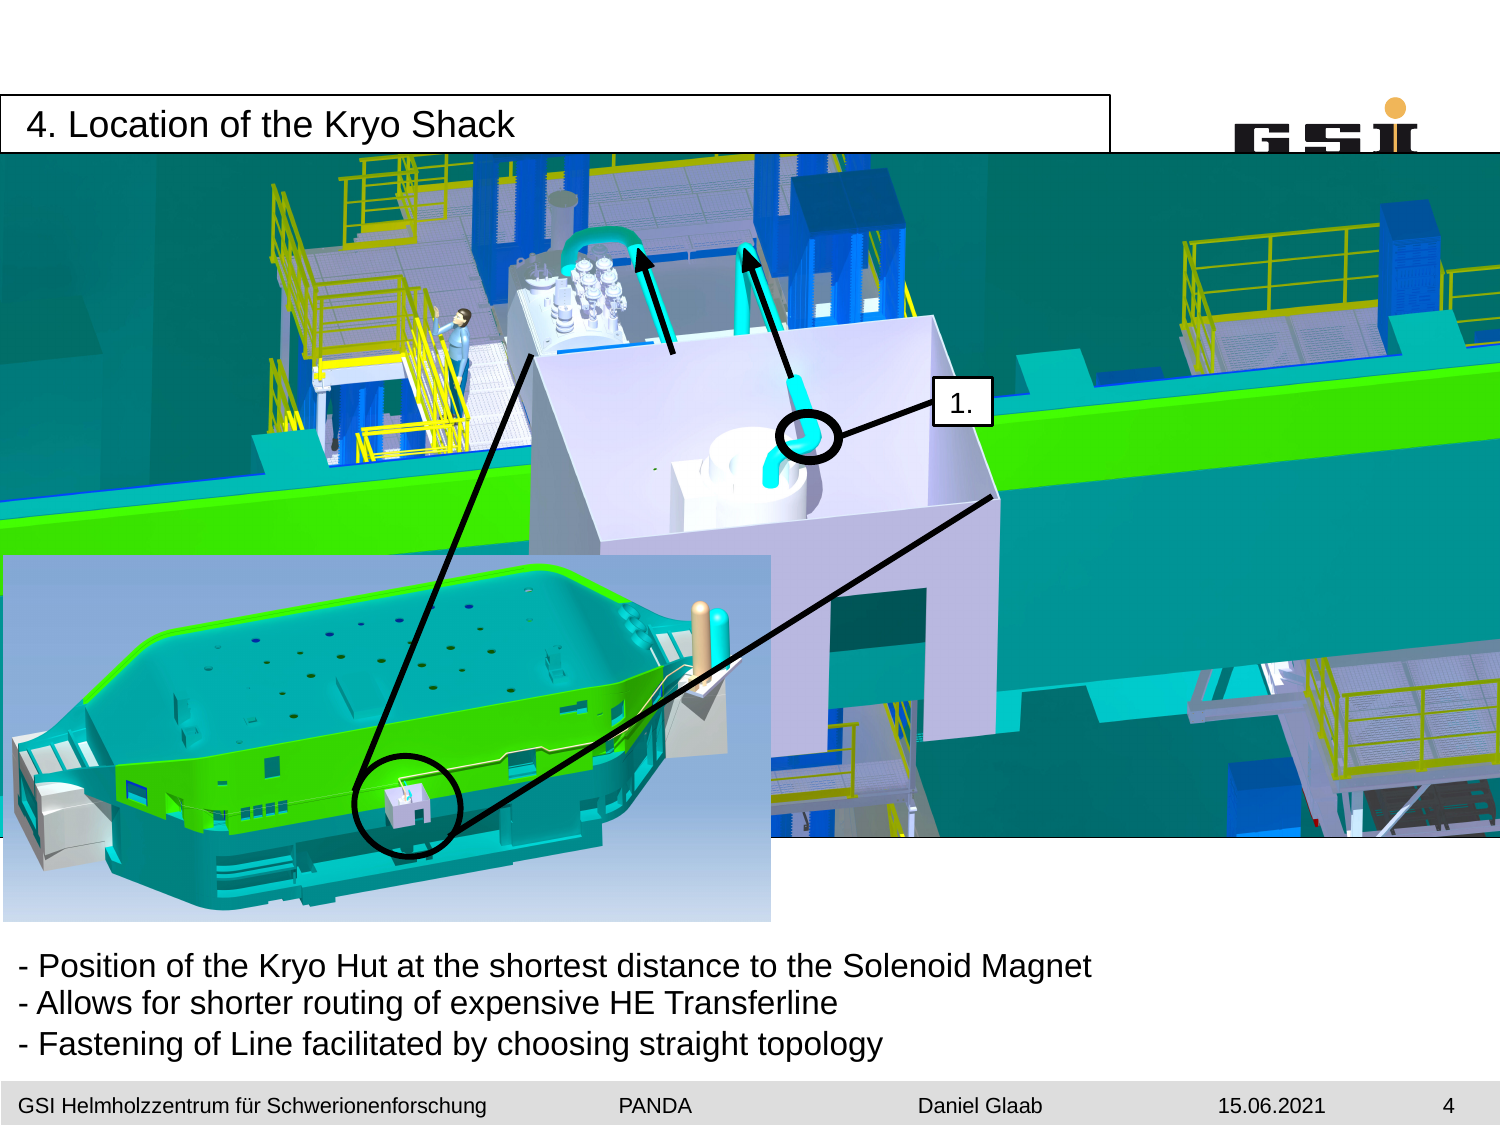

4. Location of the Kryo Shack
1.
- Position of the Kryo Hut at the shortest distance to the Solenoid Magnet
- Allows for shorter routing of expensive HE Transferline
- Fastening of Line facilitated by choosing straight topology
GSI Helmholzzentrum für Schwerionenforschung PANDA 		Daniel Glaab 		15.06.2021		4